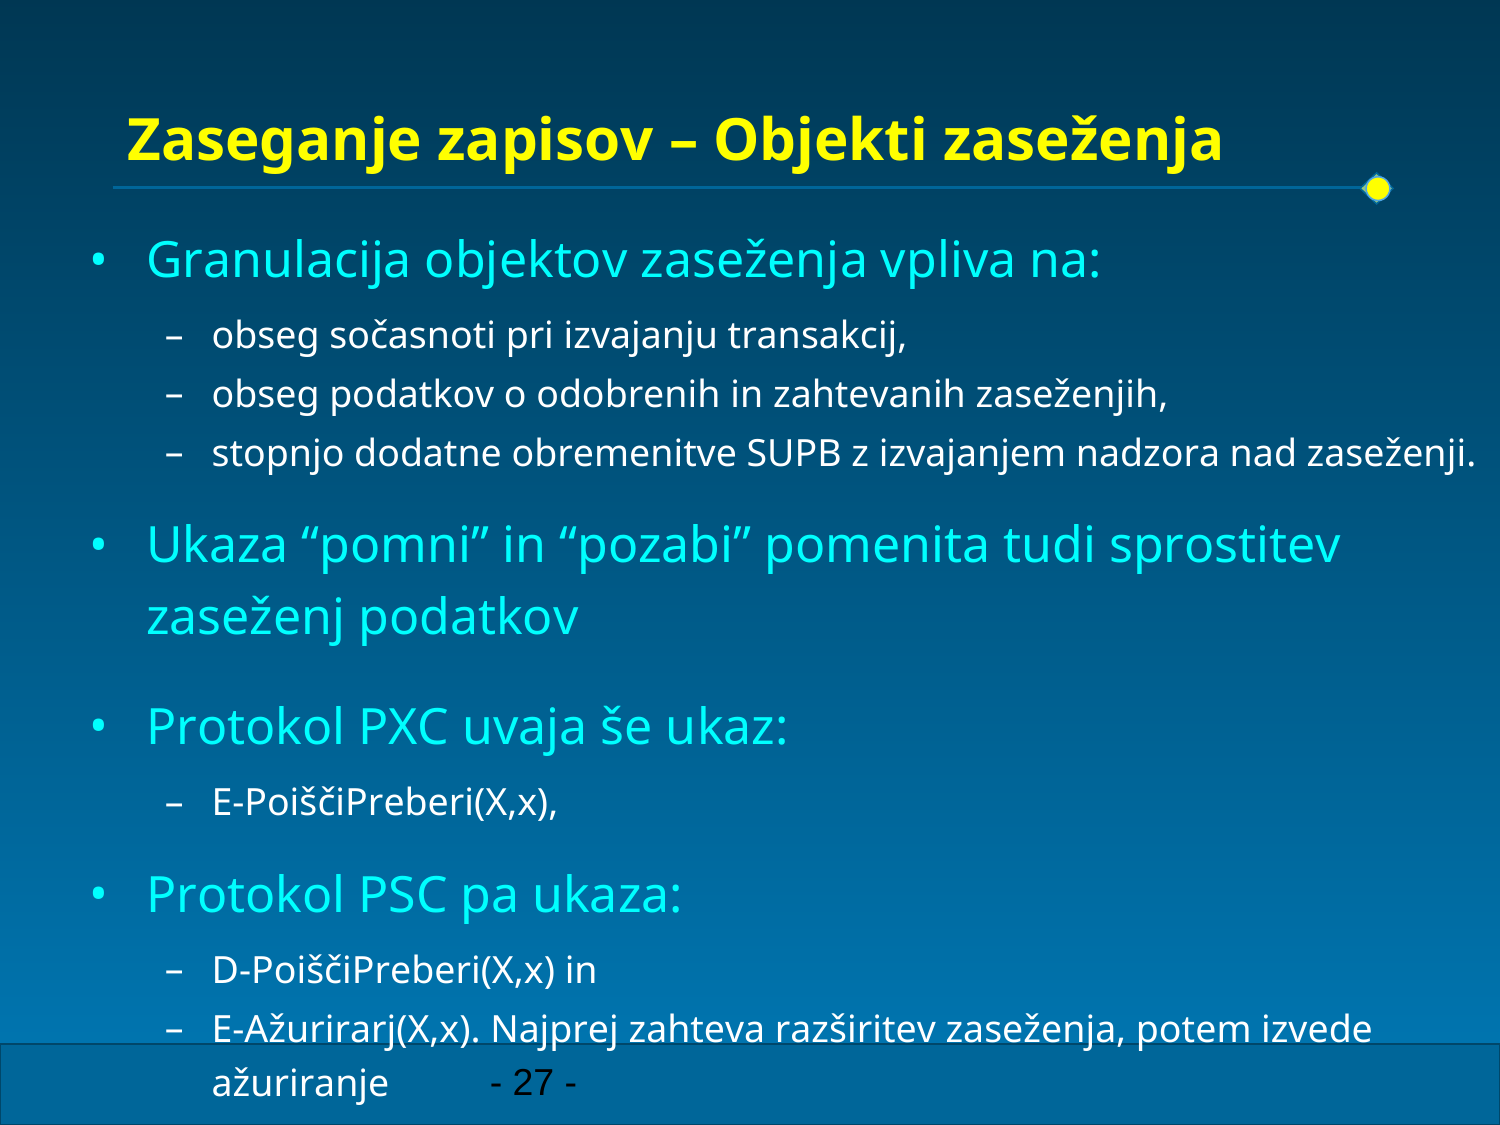

# Zaseganje zapisov – Objekti zaseženja
Granulacija objektov zaseženja vpliva na:
obseg sočasnoti pri izvajanju transakcij,
obseg podatkov o odobrenih in zahtevanih zaseženjih,
stopnjo dodatne obremenitve SUPB z izvajanjem nadzora nad zaseženji.
Ukaza “pomni” in “pozabi” pomenita tudi sprostitev zaseženj podatkov
Protokol PXC uvaja še ukaz:
E-PoiščiPreberi(X,x),
Protokol PSC pa ukaza:
D-PoiščiPreberi(X,x) in
E-Ažurirarj(X,x). Najprej zahteva razširitev zaseženja, potem izvede ažuriranje